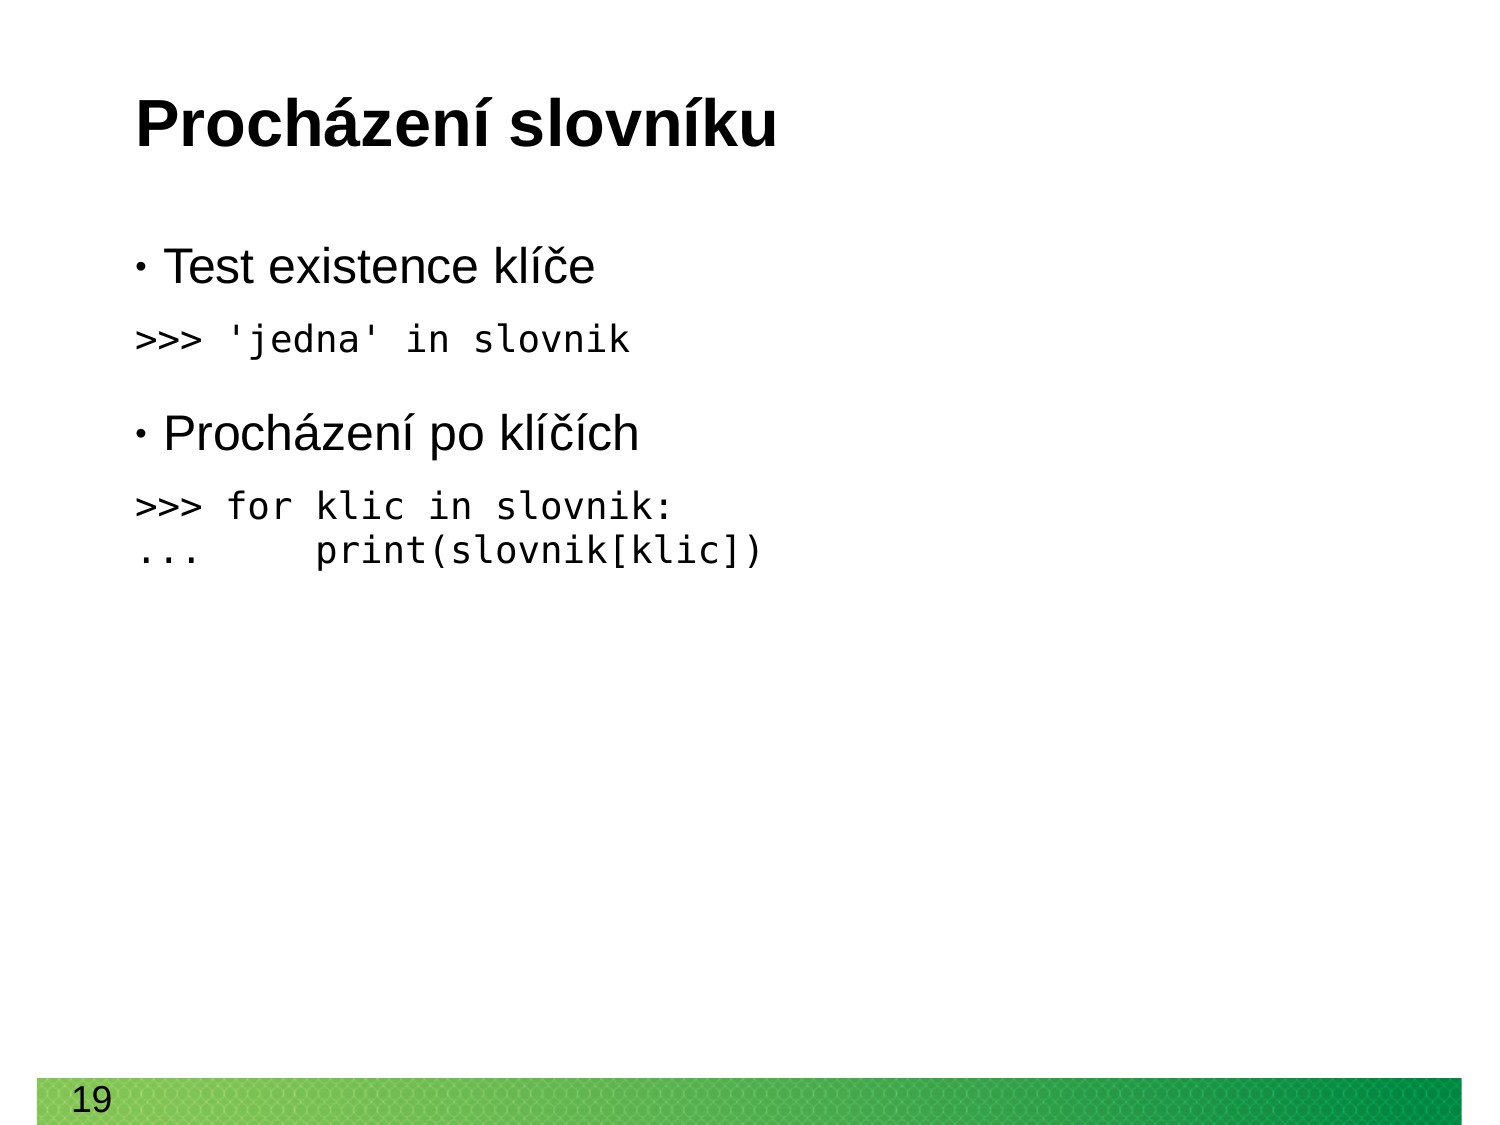

# Procházení slovníku
Test existence klíče
>>> 'jedna' in slovnik
Procházení po klíčích
>>> for klic in slovnik:
... print(slovnik[klic])